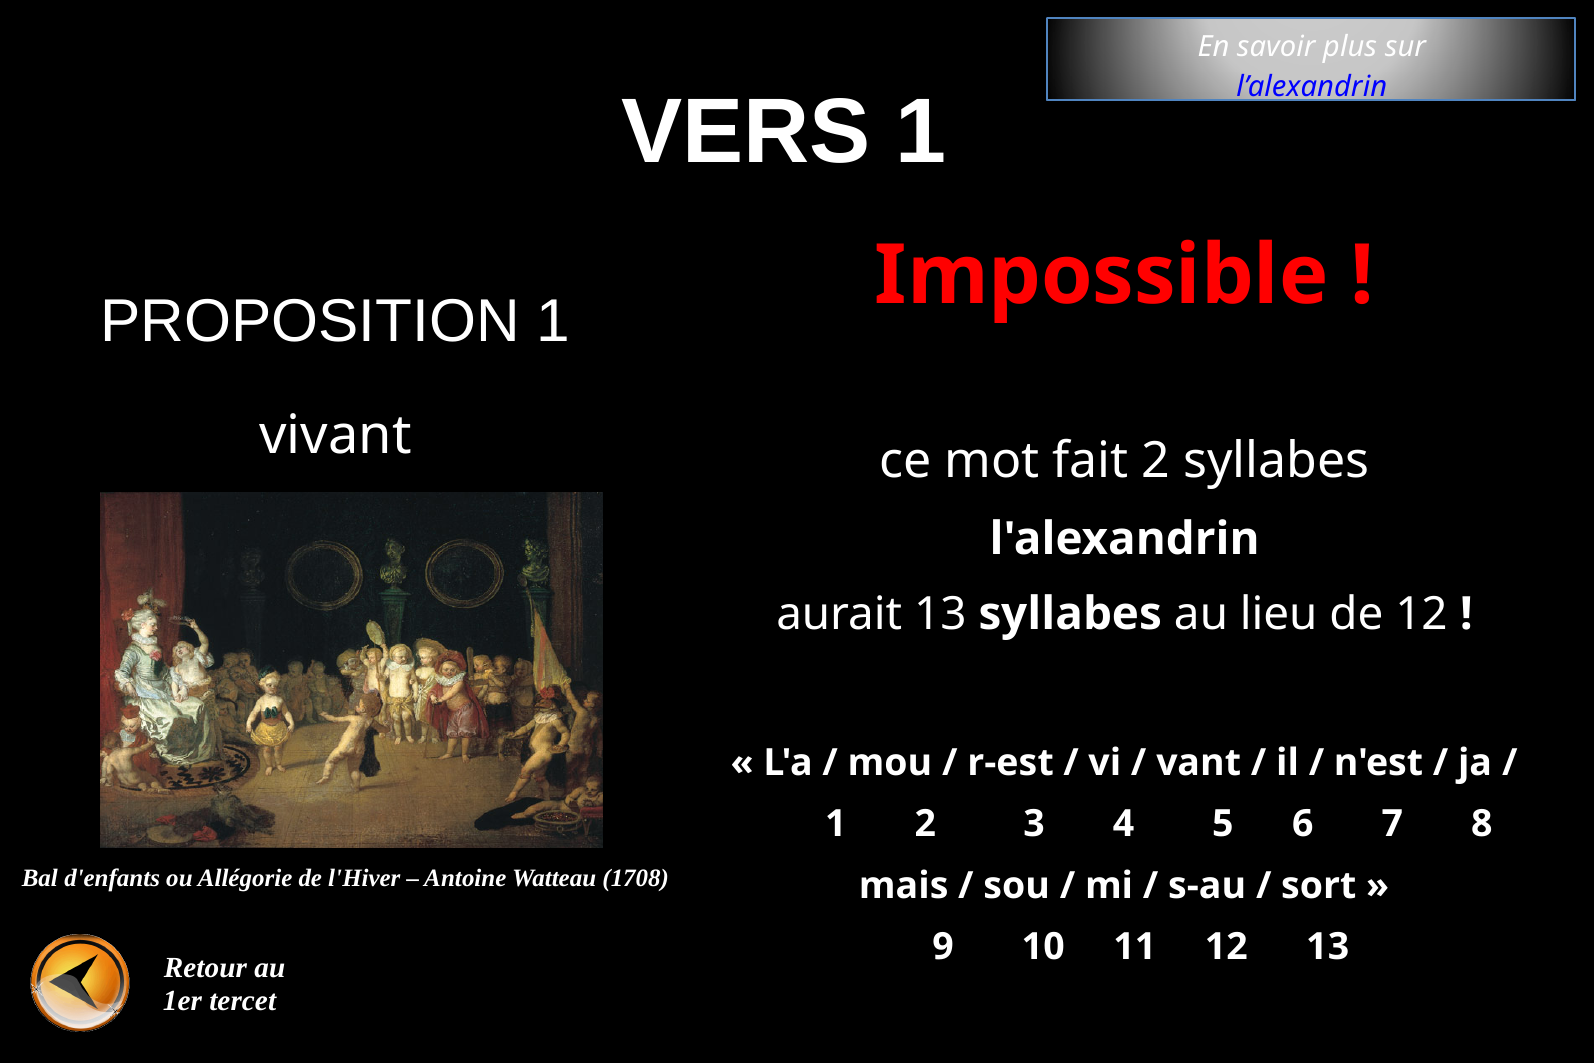

En savoir plus sur
l’alexandrin
# VERS 1
PROPOSITION 1
vivant
Impossible !
ce mot fait 2 syllabes
l'alexandrin
aurait 13 syllabes au lieu de 12 !
« L'a / mou / r-est / vi / vant / il / n'est / ja /
 1 2 3 4 5 6 7 8
mais / sou / mi / s-au / sort »
 9 10 11 12 13
Bal d'enfants ou Allégorie de l'Hiver – Antoine Watteau (1708)
Retour au 1er tercet